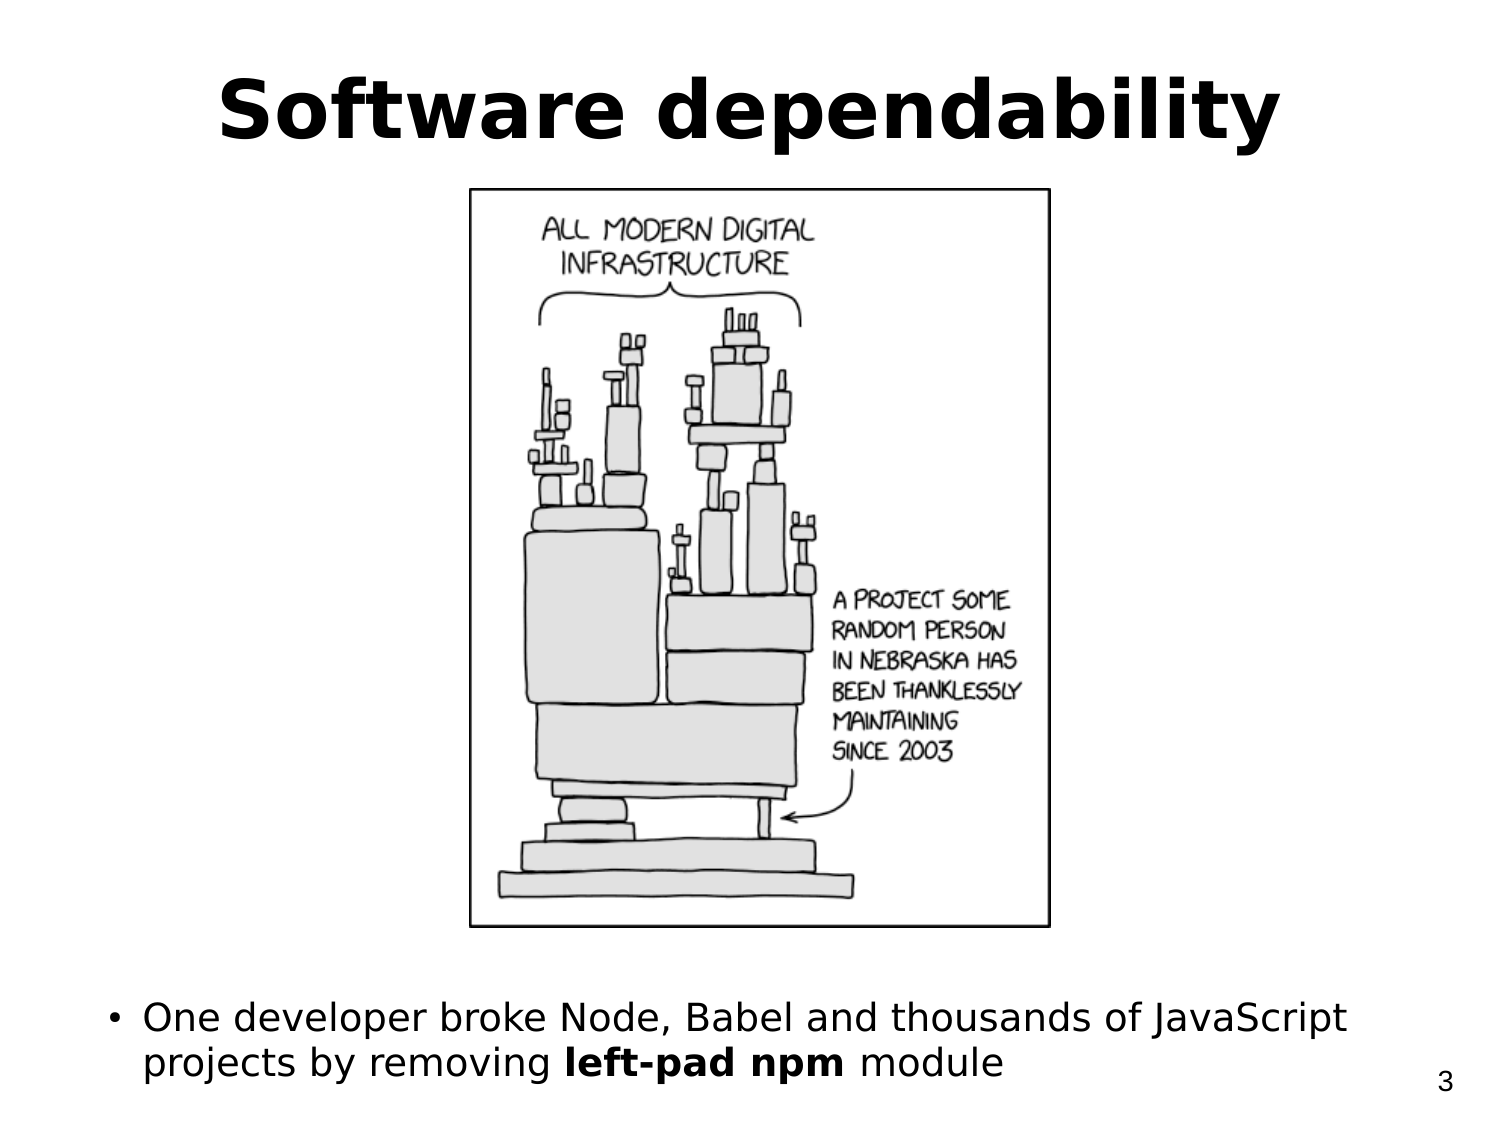

# Software dependability
One developer broke Node, Babel and thousands of JavaScript projects by removing left-pad npm module